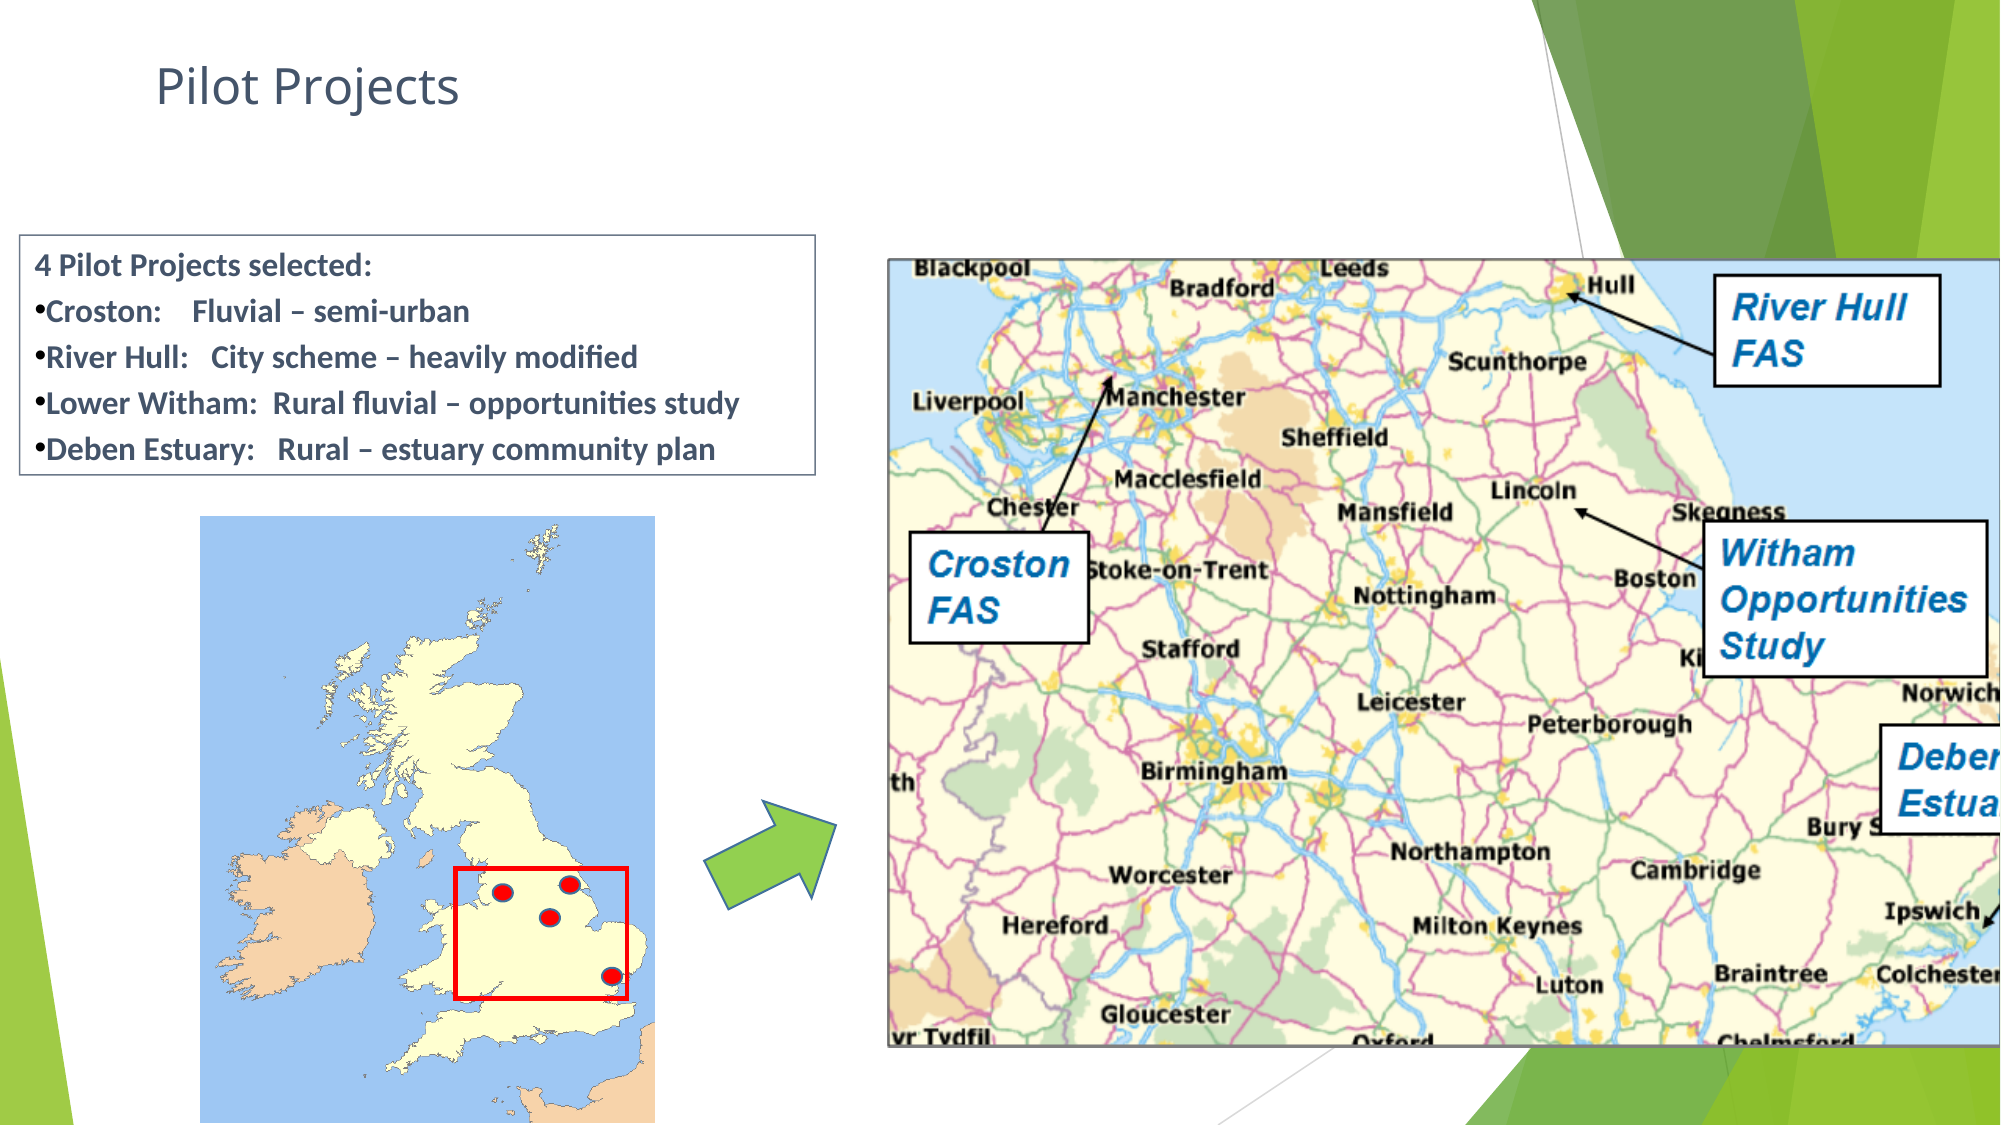

# Pilot Projects
4 Pilot Projects selected:
Croston: Fluvial – semi-urban
River Hull: City scheme – heavily modified
Lower Witham: Rural fluvial – opportunities study
Deben Estuary: Rural – estuary community plan